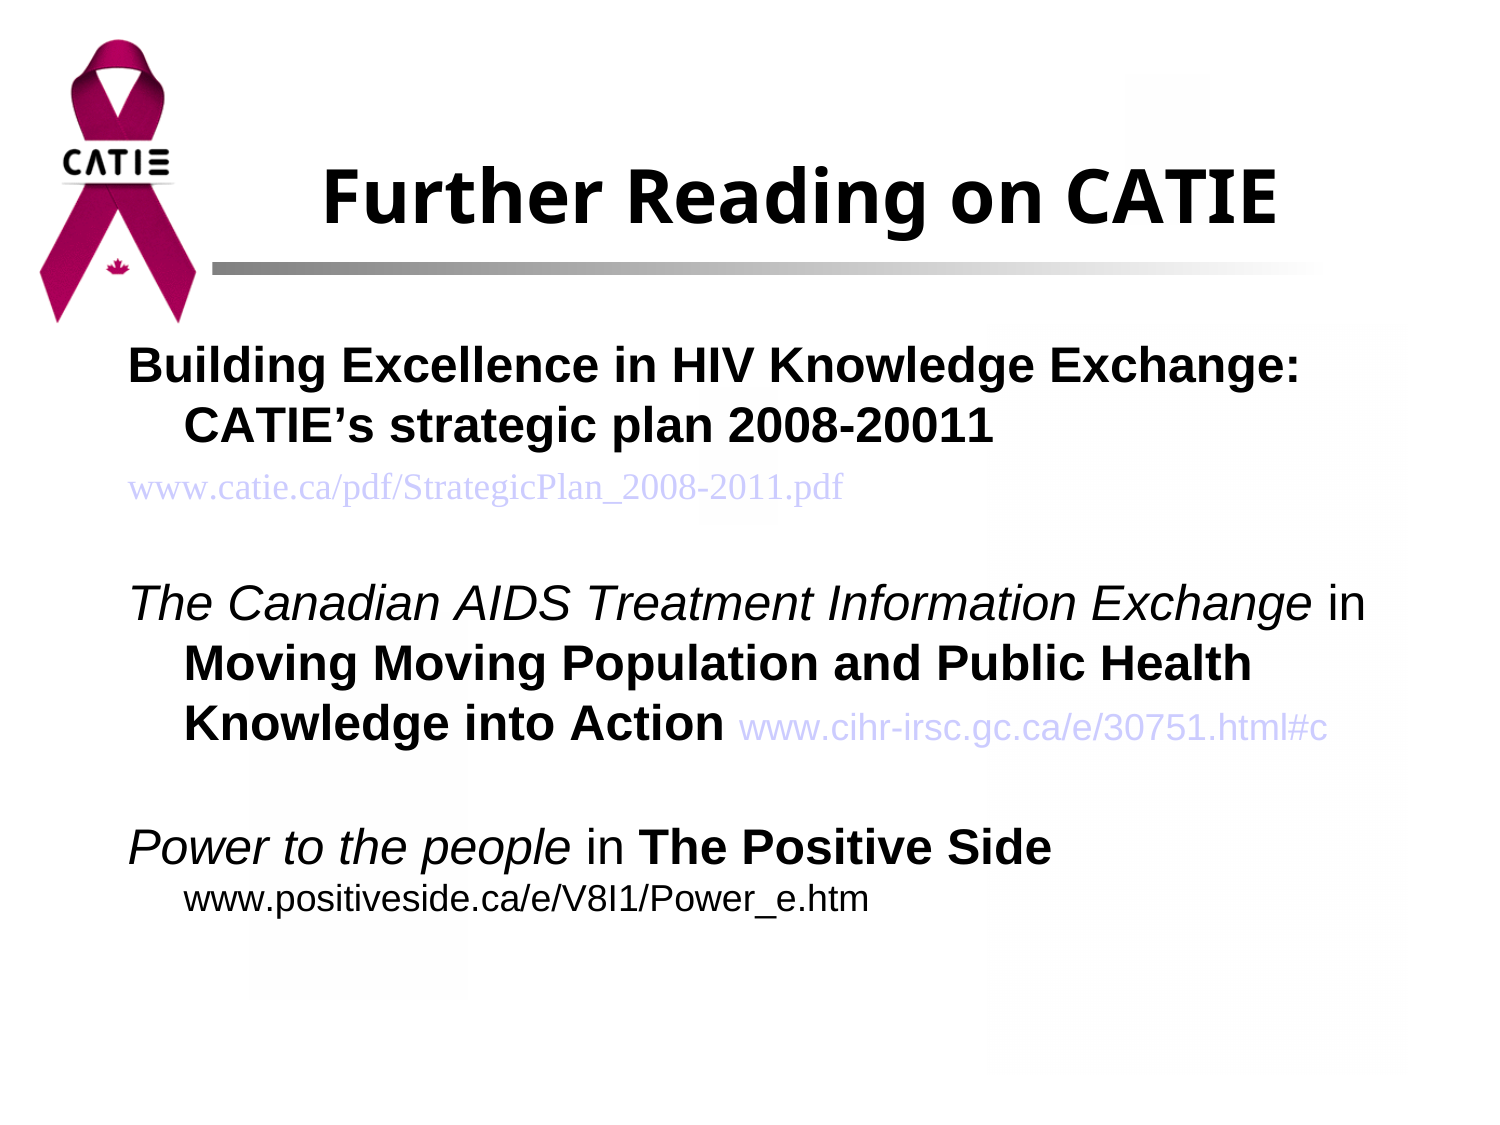

# Further Reading on CATIE
Building Excellence in HIV Knowledge Exchange: CATIE’s strategic plan 2008-20011
www.catie.ca/pdf/StrategicPlan_2008-2011.pdf
The Canadian AIDS Treatment Information Exchange in Moving Moving Population and Public Health Knowledge into Action www.cihr-irsc.gc.ca/e/30751.html#c
Power to the people in The Positive Side www.positiveside.ca/e/V8I1/Power_e.htm